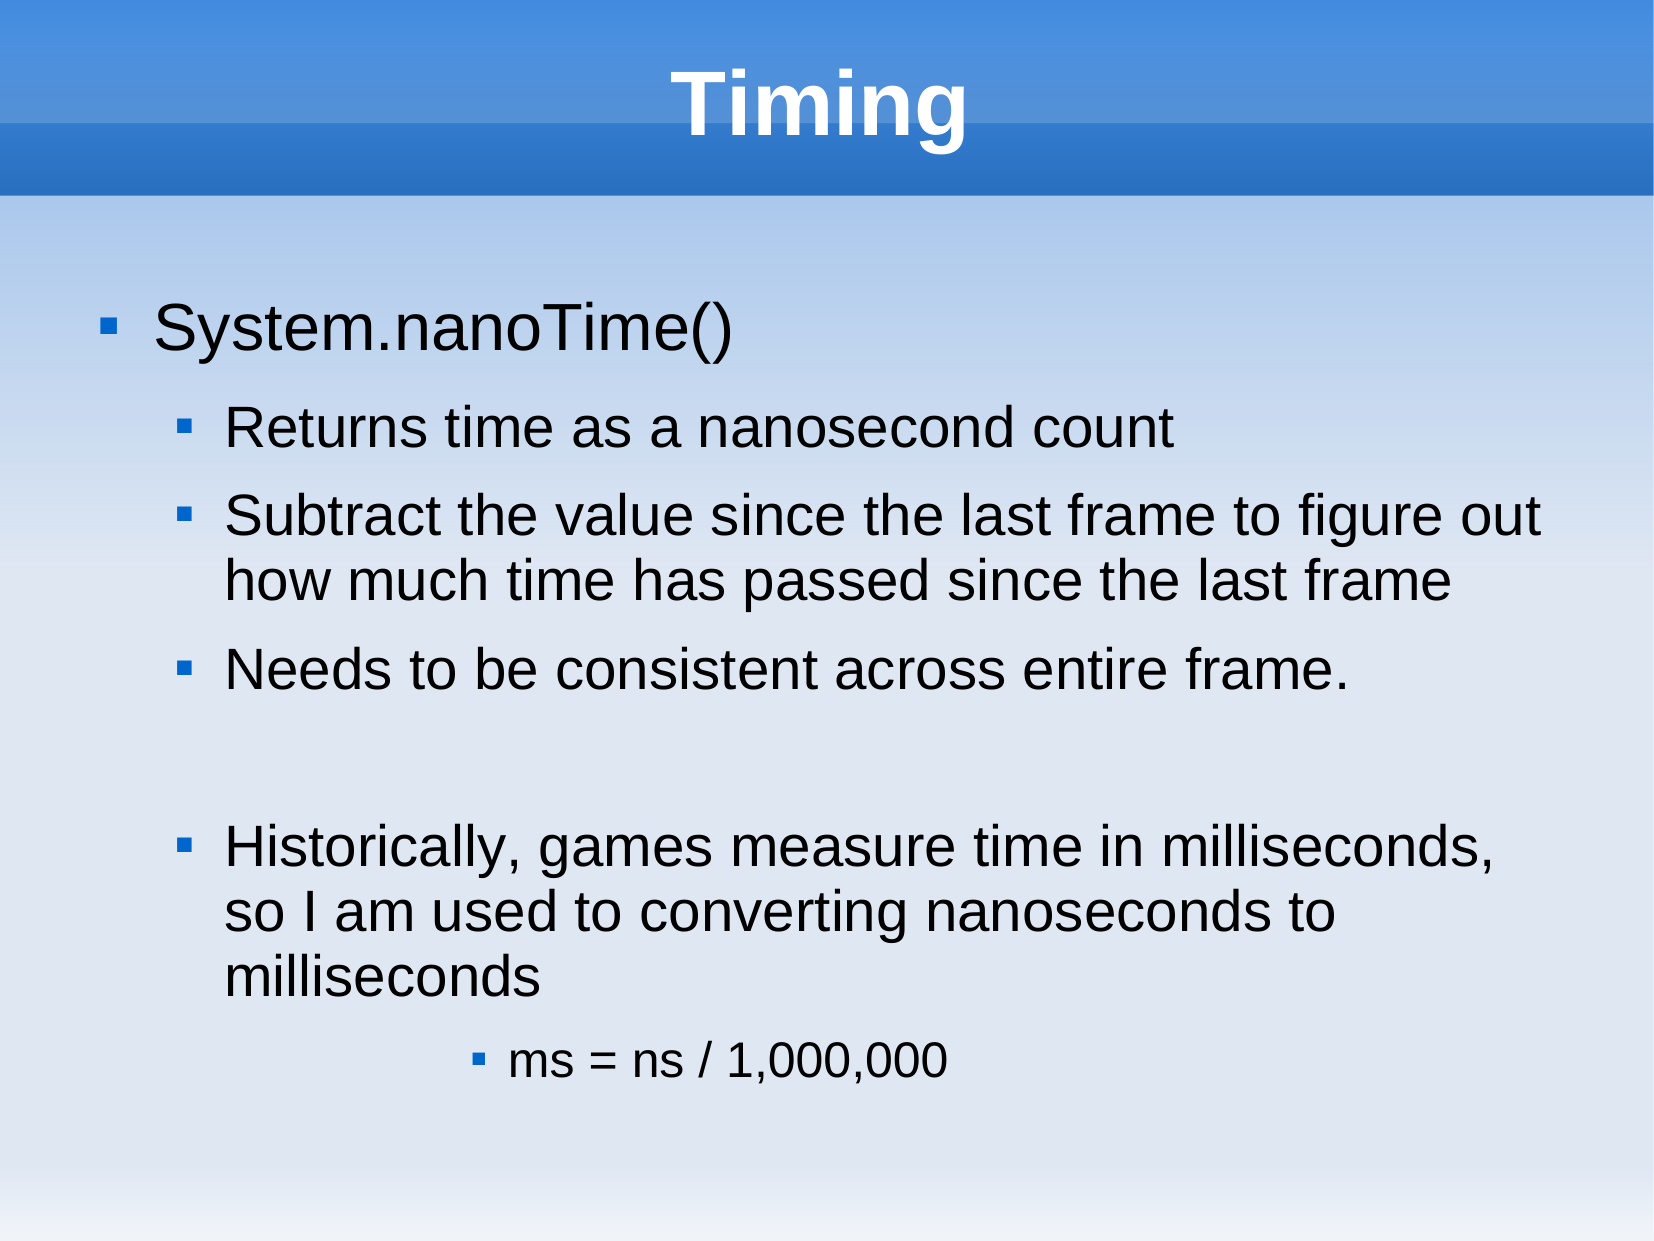

# Timing
System.nanoTime()
Returns time as a nanosecond count
Subtract the value since the last frame to figure out how much time has passed since the last frame
Needs to be consistent across entire frame.
Historically, games measure time in milliseconds, so I am used to converting nanoseconds to milliseconds
ms = ns / 1,000,000